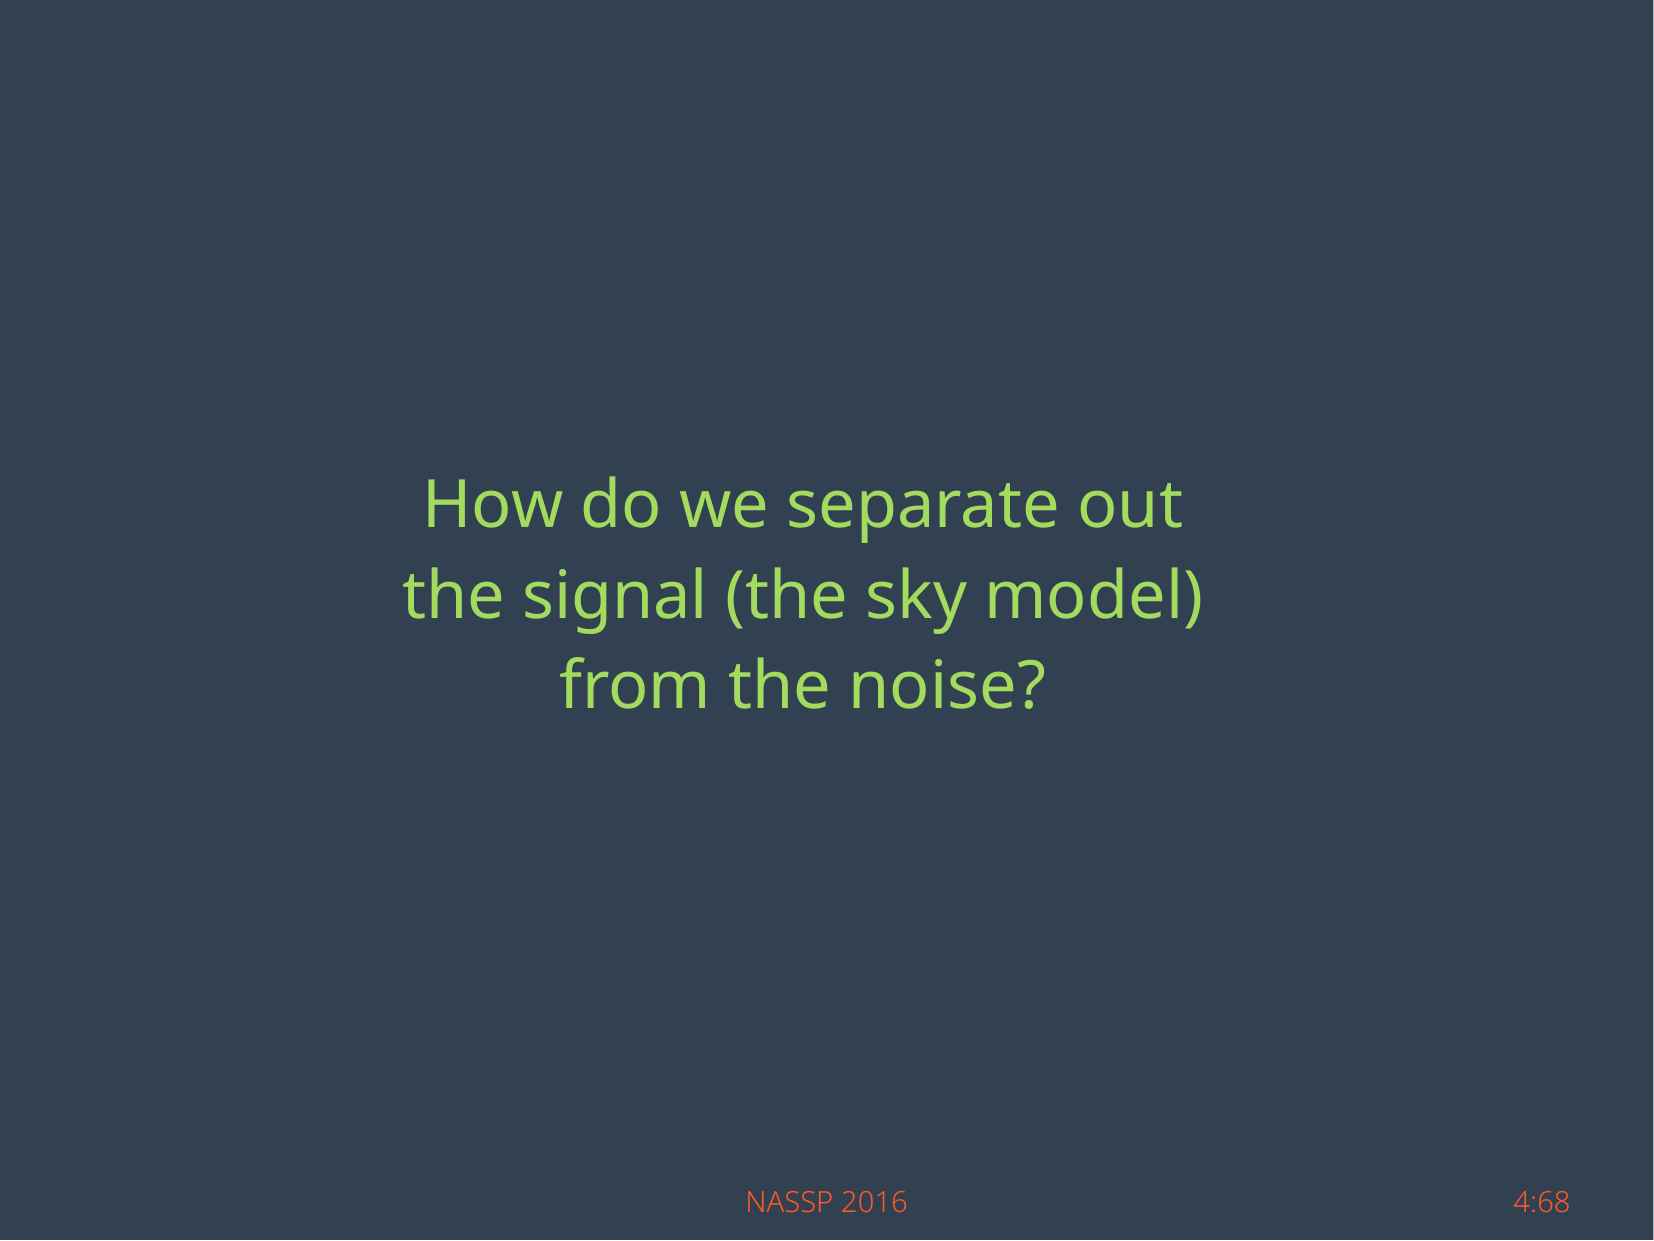

How do we separate out the signal (the sky model) from the noise?
NASSP 2016
4